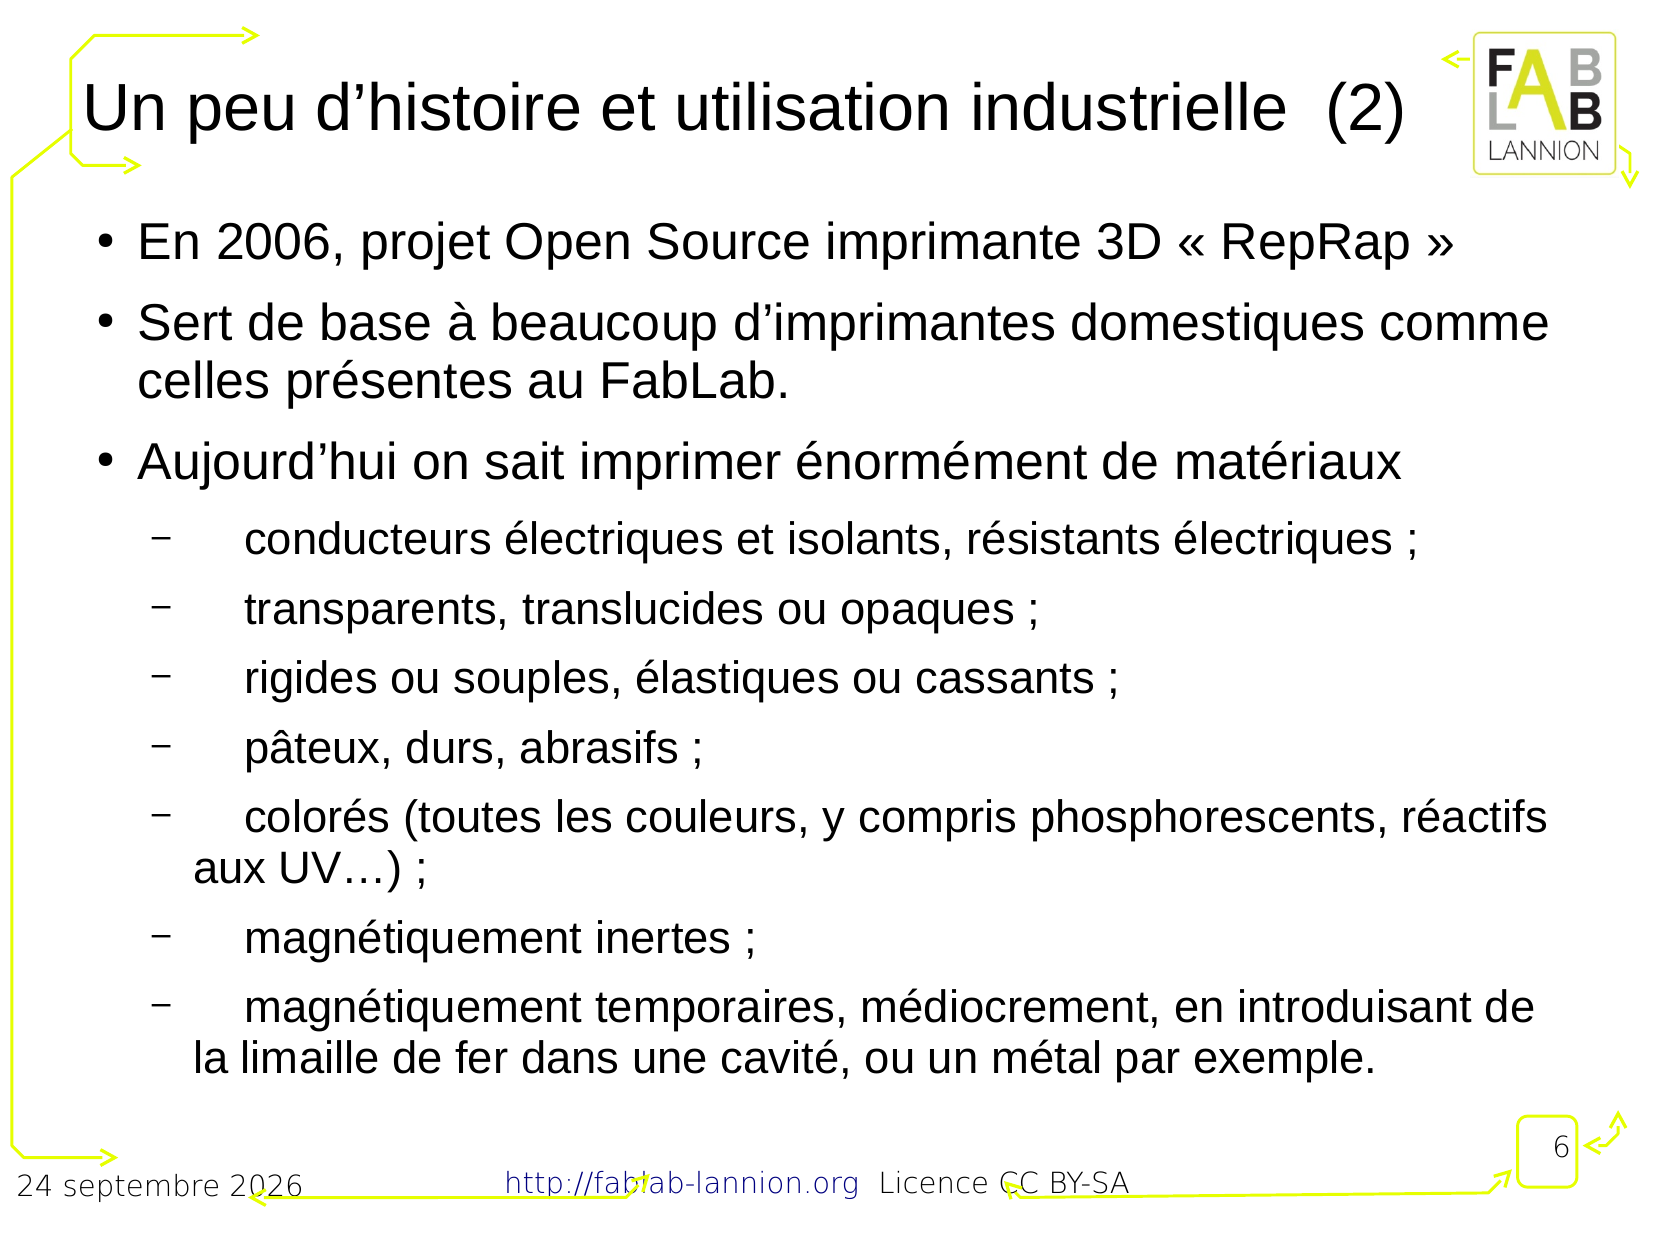

# Un peu d’histoire et utilisation industrielle (2)
En 2006, projet Open Source imprimante 3D « RepRap »
Sert de base à beaucoup d’imprimantes domestiques comme celles présentes au FabLab.
Aujourd’hui on sait imprimer énormément de matériaux
 conducteurs électriques et isolants, résistants électriques ;
 transparents, translucides ou opaques ;
 rigides ou souples, élastiques ou cassants ;
 pâteux, durs, abrasifs ;
 colorés (toutes les couleurs, y compris phosphorescents, réactifs aux UV…) ;
 magnétiquement inertes ;
 magnétiquement temporaires, médiocrement, en introduisant de la limaille de fer dans une cavité, ou un métal par exemple.
6